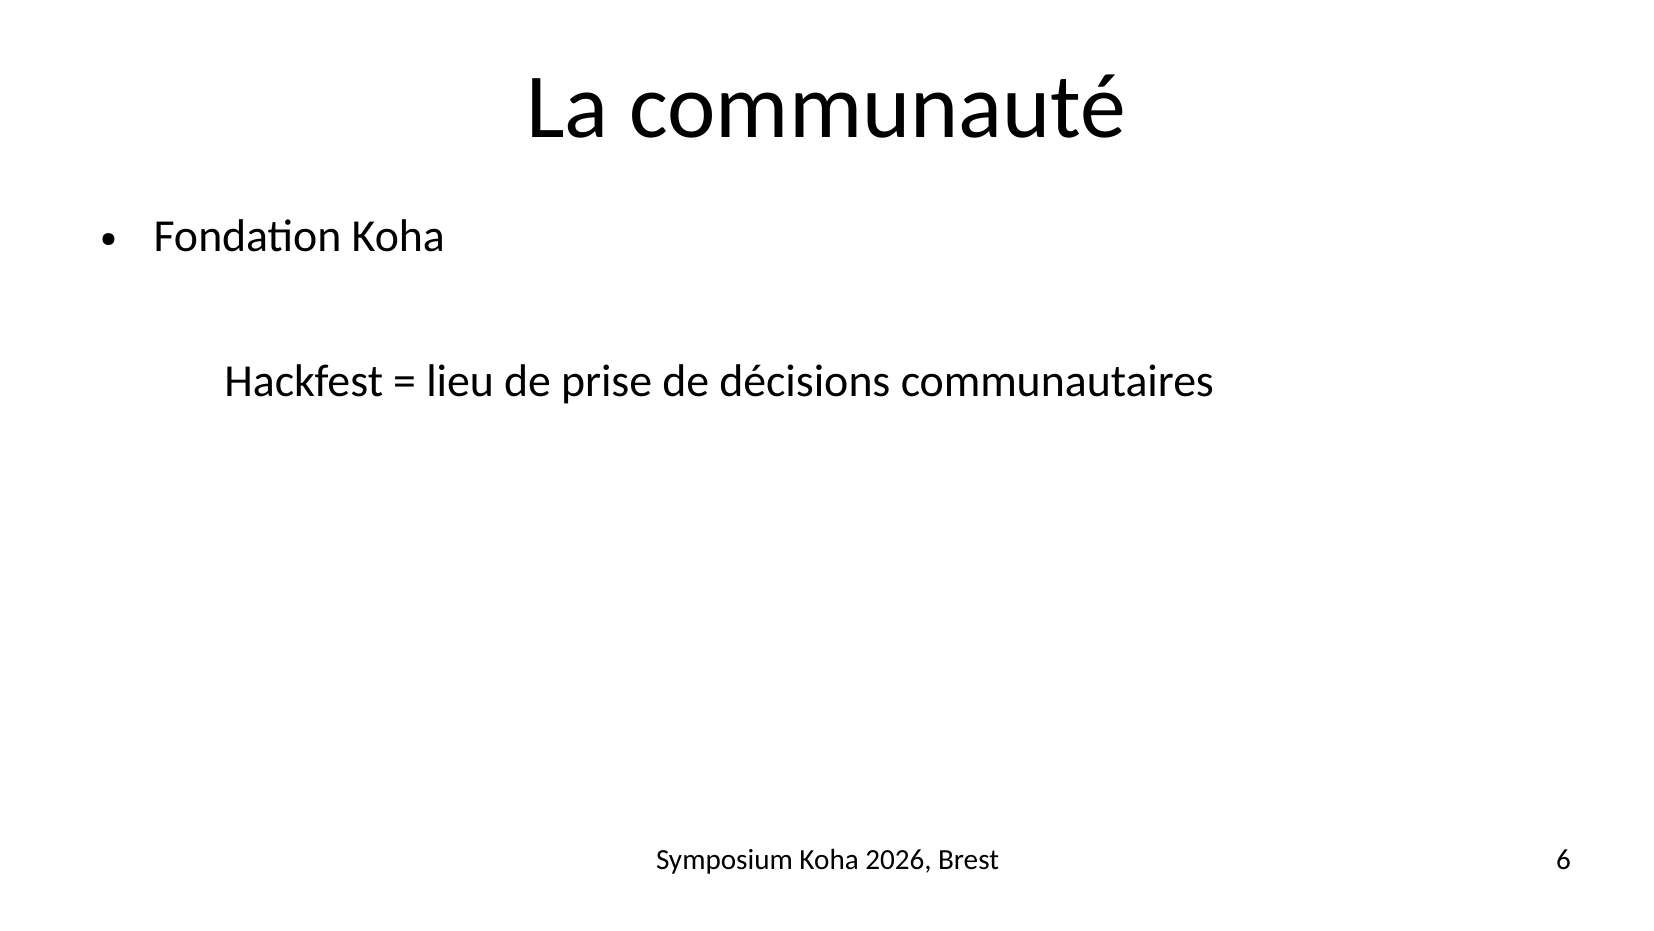

# La communauté
Fondation Koha
Hackfest = lieu de prise de décisions communautaires
Symposium Koha 2026, Brest
6